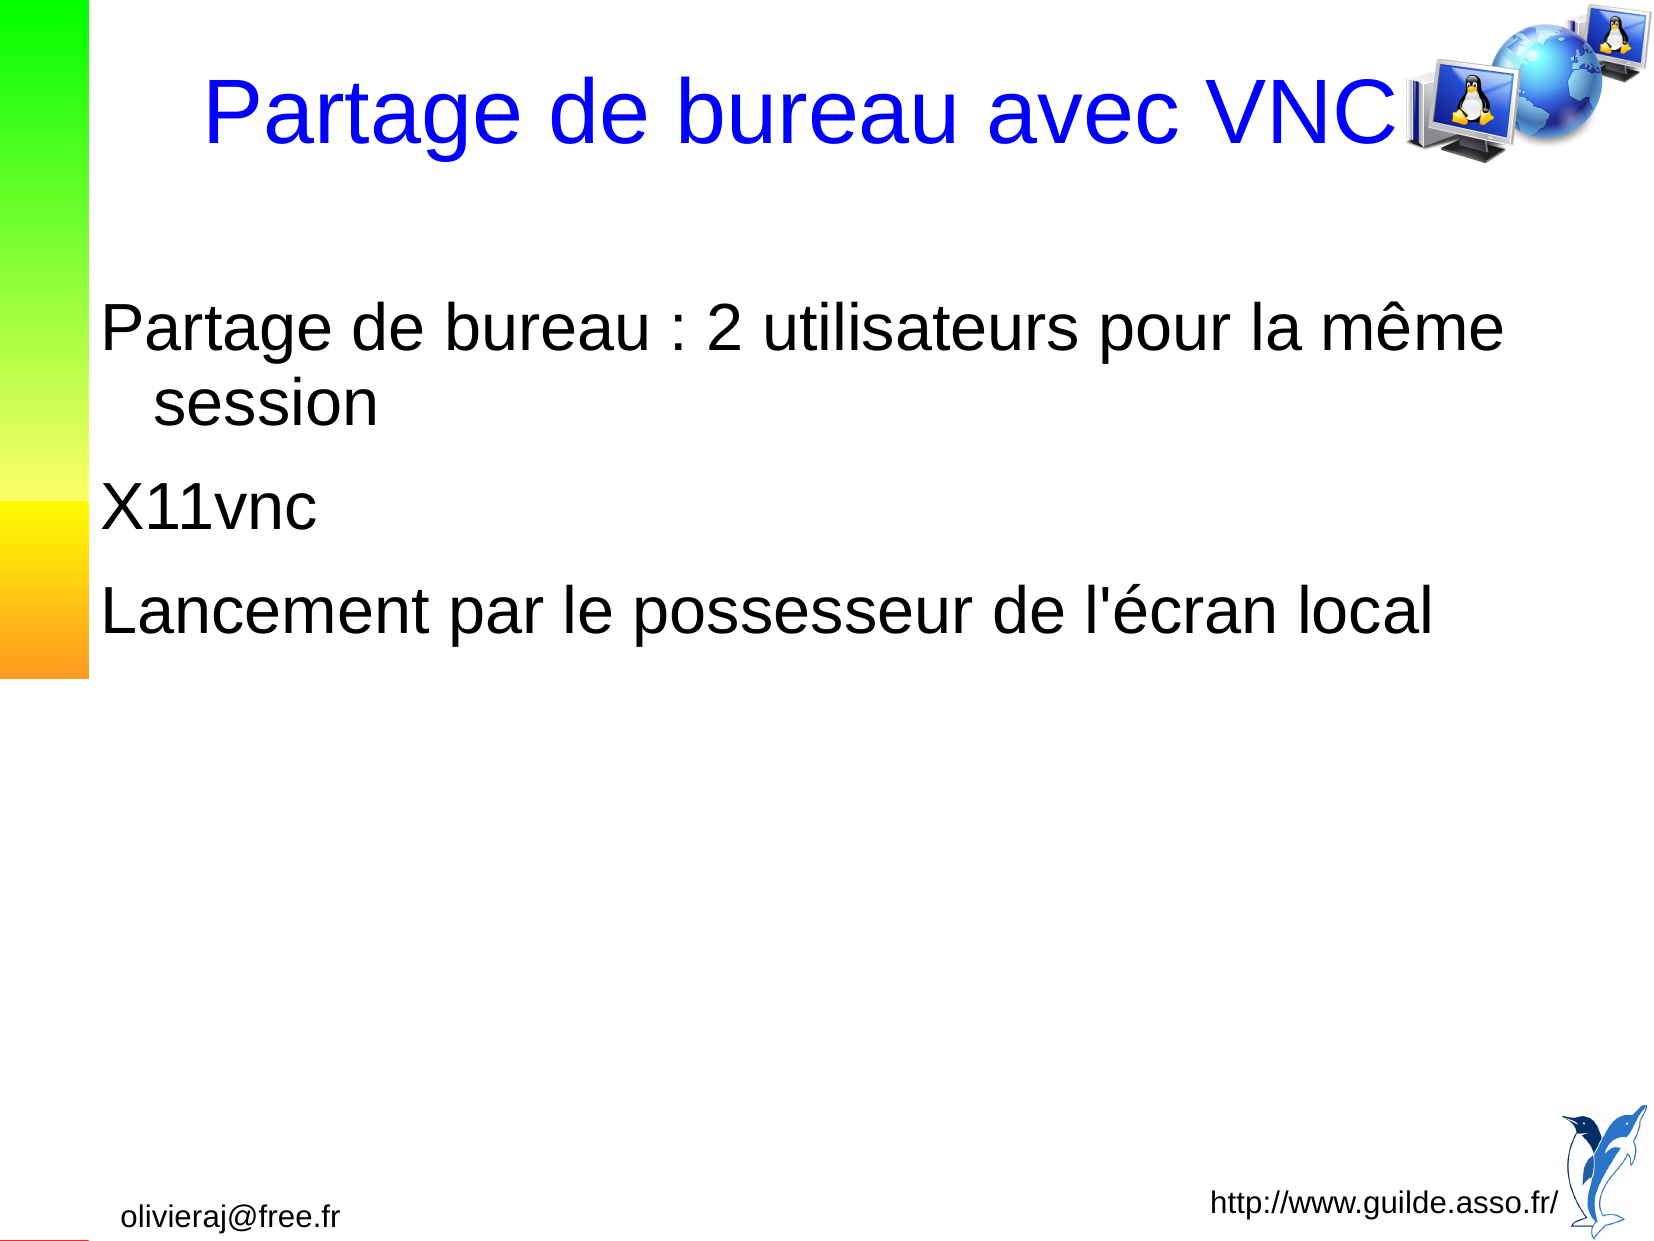

# Partage de bureau avec VNC
Partage de bureau : 2 utilisateurs pour la même session
X11vnc
Lancement par le possesseur de l'écran local